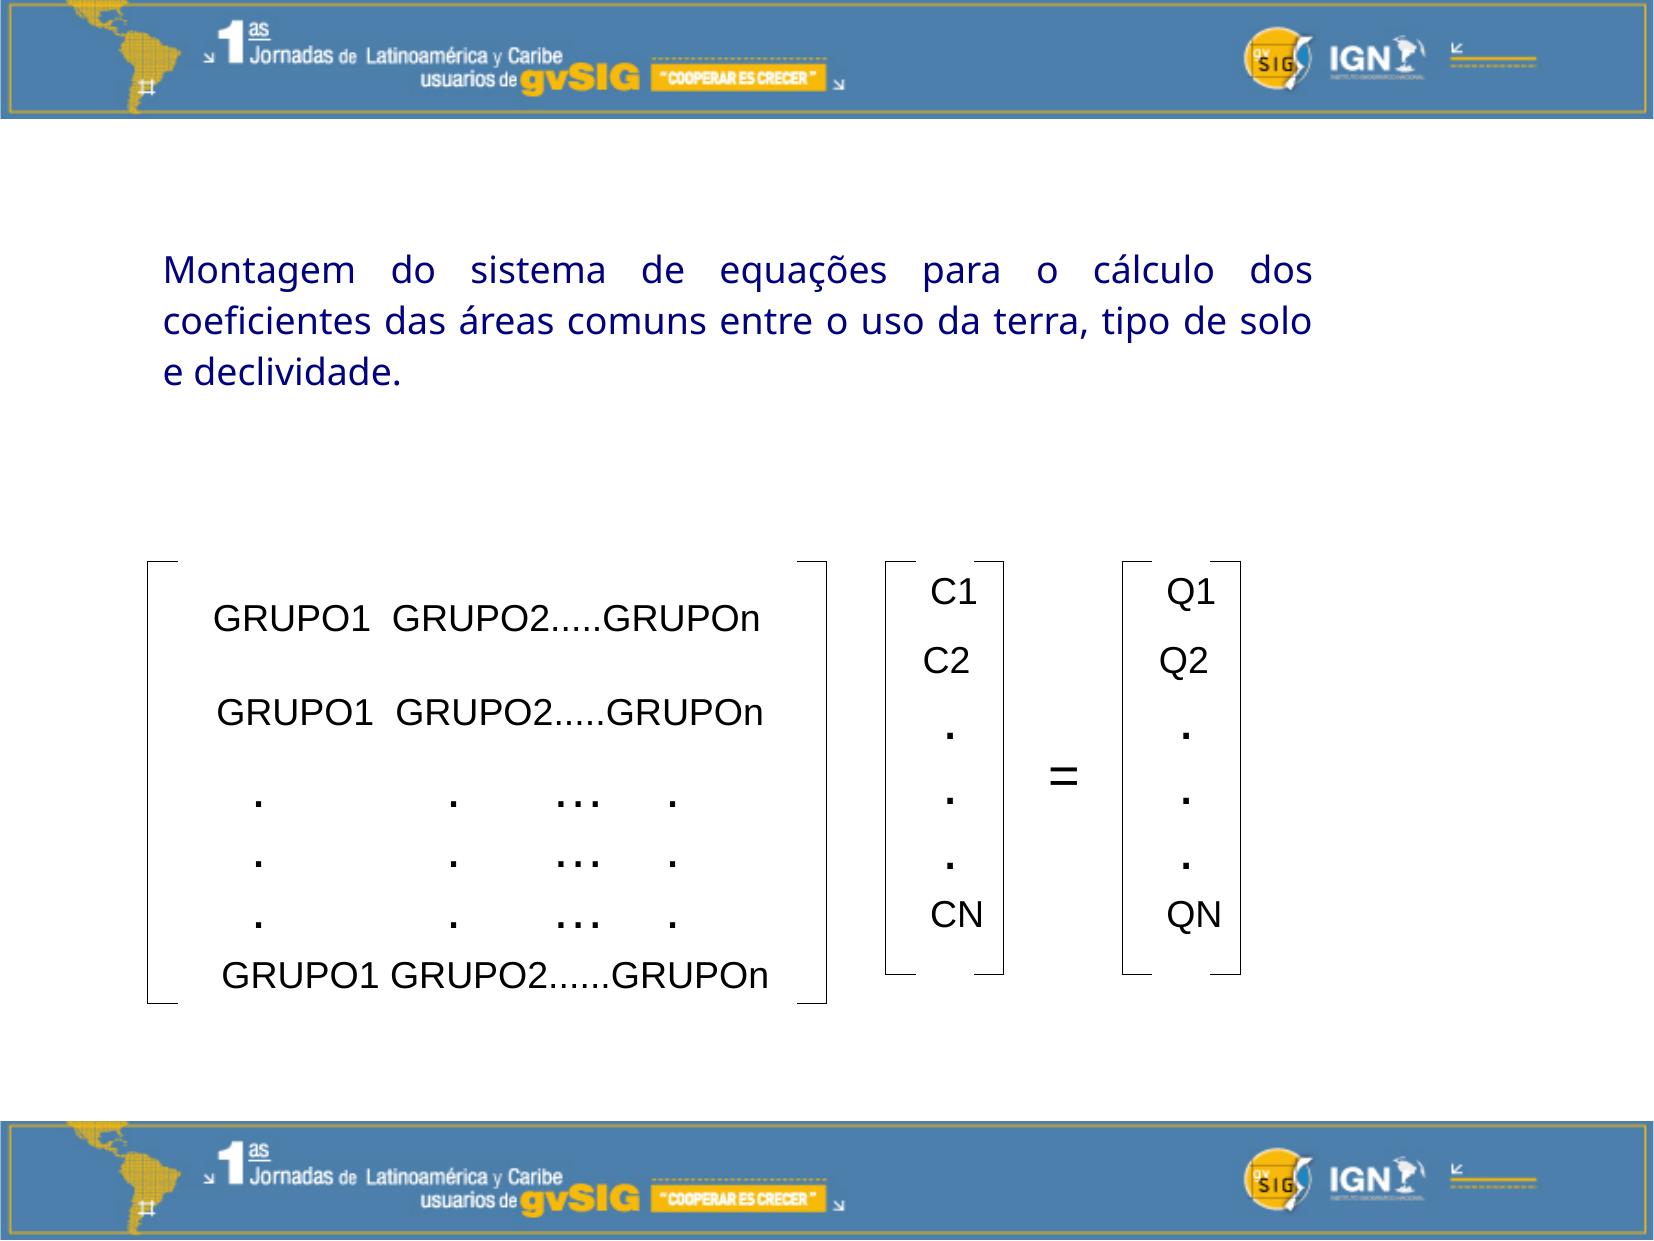

Montagem do sistema de equações para o cálculo dos coeficientes das áreas comuns entre o uso da terra, tipo de solo e declividade.
C1
Q1
 GRUPO1 GRUPO2.....GRUPOn
C2
Q2
.
..
.
..
GRUPO1 GRUPO2.....GRUPOn
=
. . … .
. . … .
. . … .
CN
QN
GRUPO1 GRUPO2......GRUPOn